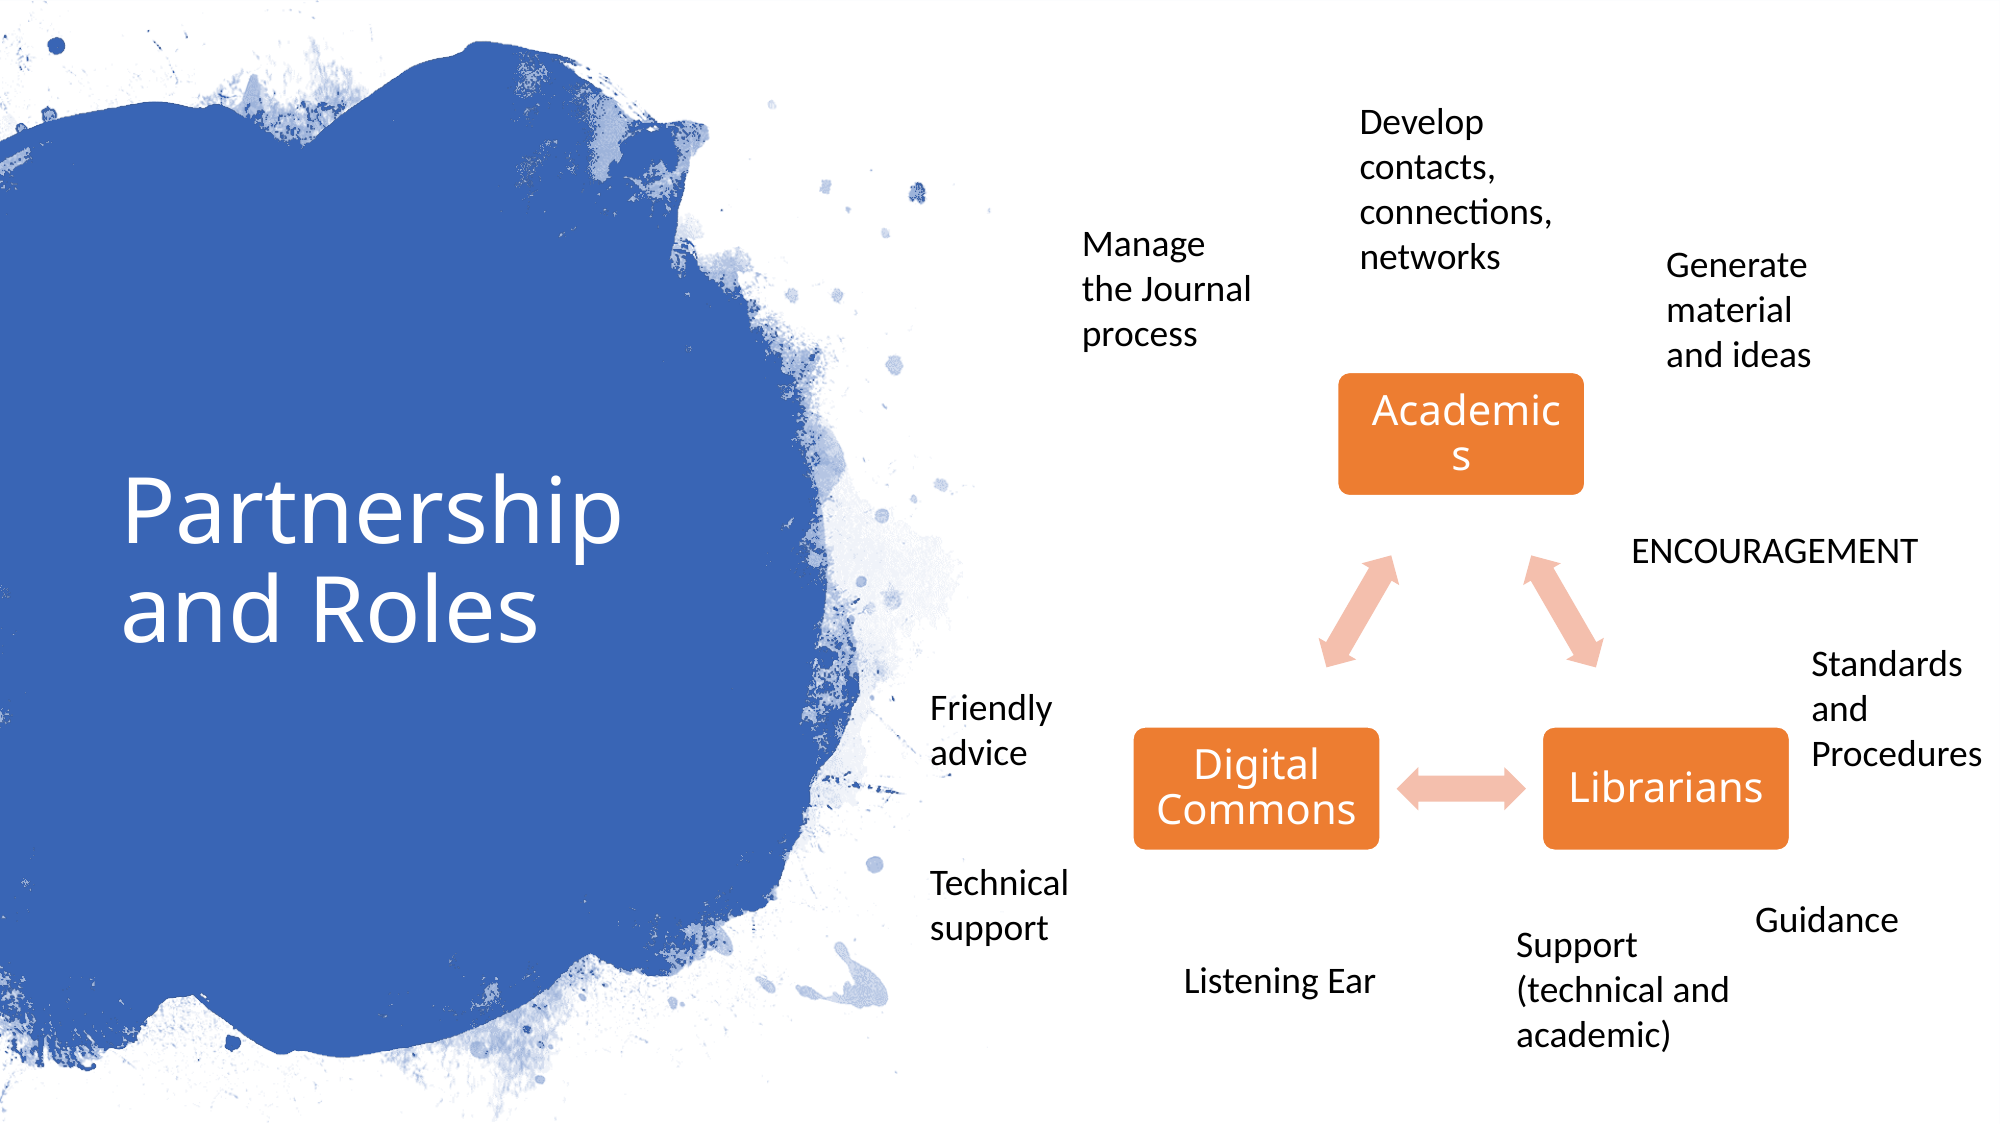

Develop contacts, connections, networks
Manage the Journal process
Generate material and ideas
# Partnership and Roles
 Academics
Digital Commons
Librarians
ENCOURAGEMENT
Standards and Procedures
Friendly advice
Technical support
Guidance
Support (technical and academic)
Listening Ear